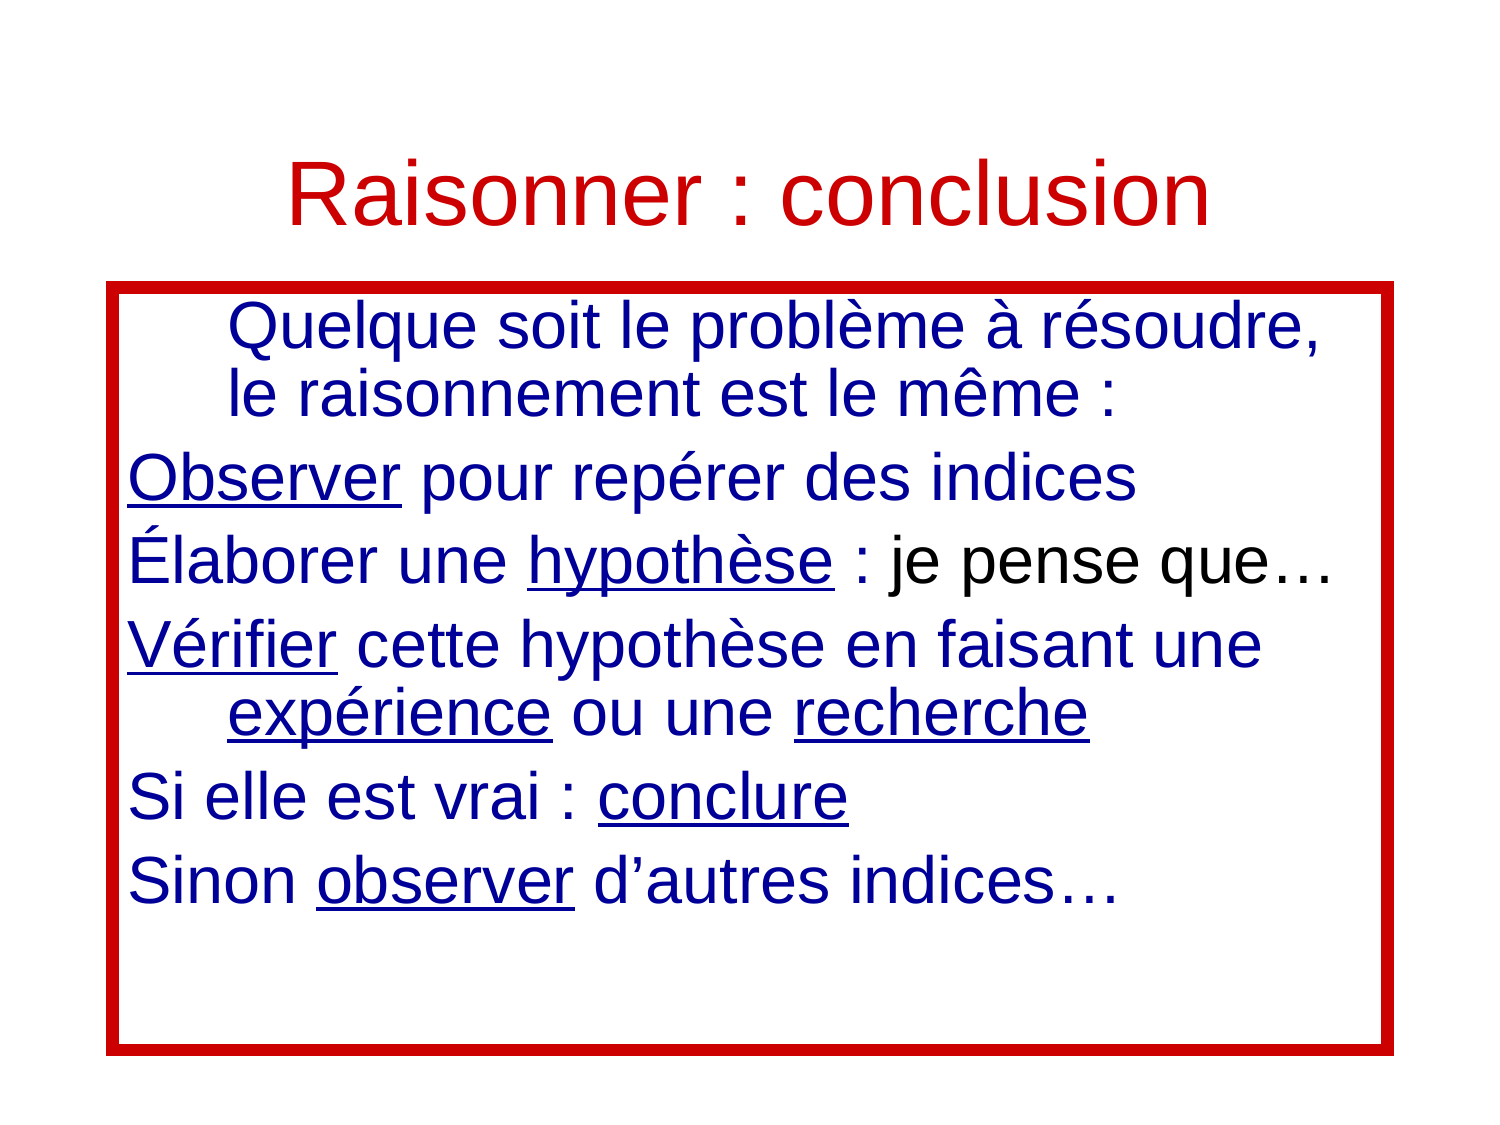

# Raisonner : conclusion
	Quelque soit le problème à résoudre, le raisonnement est le même :
Observer pour repérer des indices
Élaborer une hypothèse : je pense que…
Vérifier cette hypothèse en faisant une expérience ou une recherche
Si elle est vrai : conclure
Sinon observer d’autres indices…